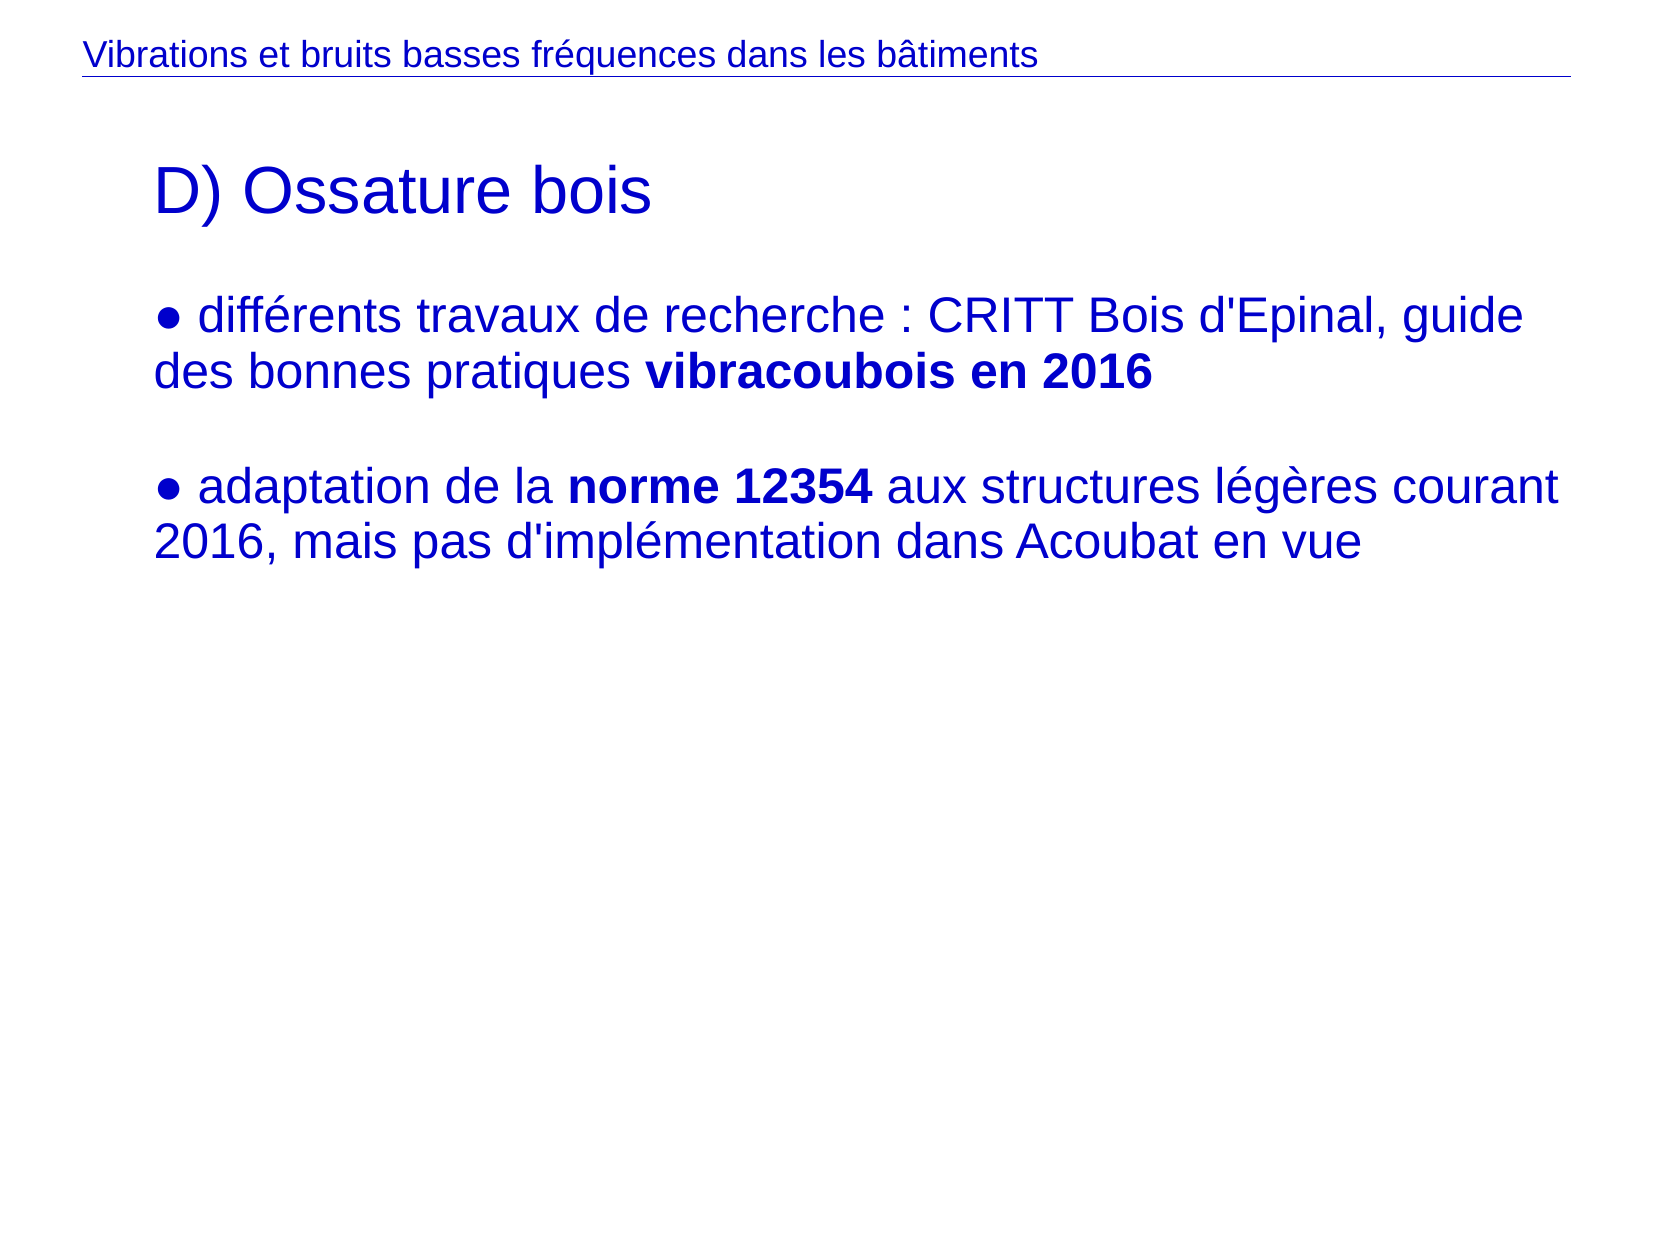

# Vibrations et bruits basses fréquences dans les bâtiments
D) Ossature bois
● différents travaux de recherche : CRITT Bois d'Epinal, guide des bonnes pratiques vibracoubois en 2016
● adaptation de la norme 12354 aux structures légères courant 2016, mais pas d'implémentation dans Acoubat en vue